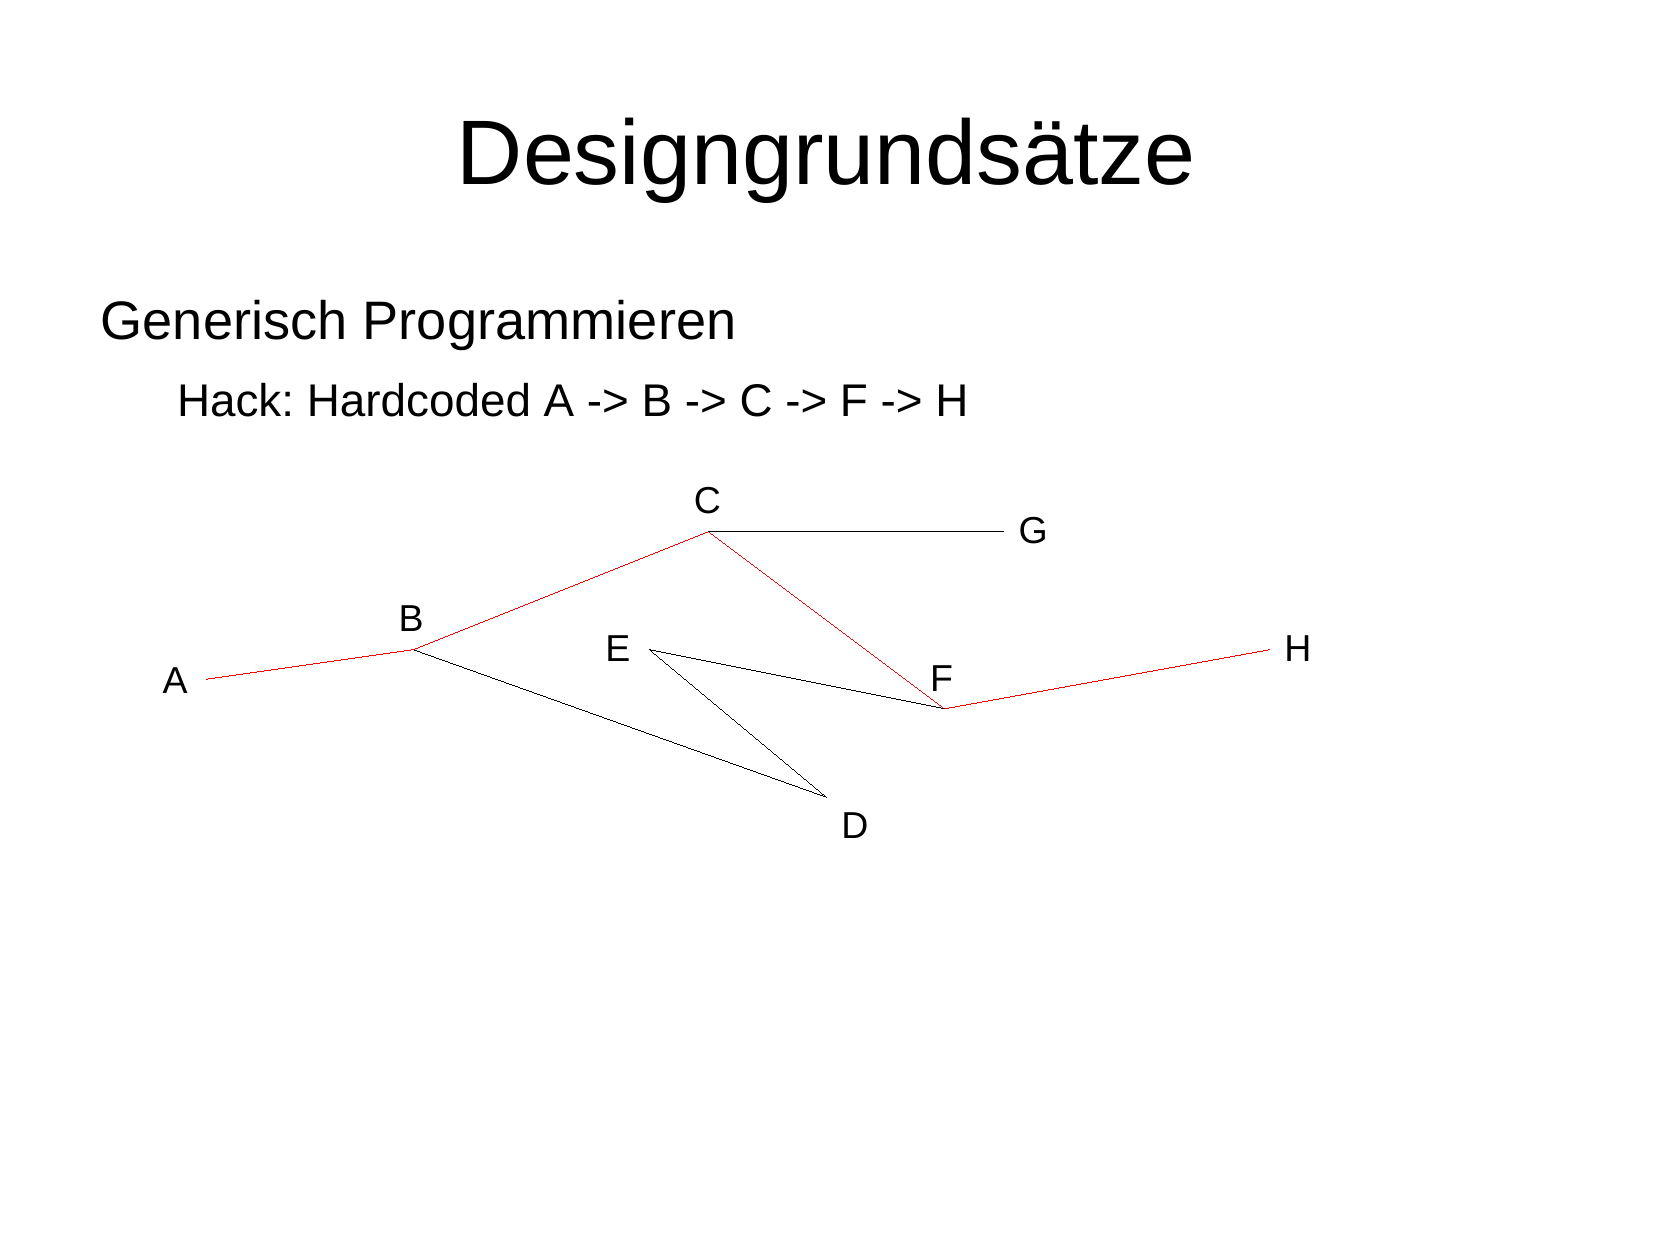

# Designgrundsätze
Generisch Programmieren
Hack: Hardcoded A -> B -> C -> F -> H
C
G
B
E
H
F
A
D